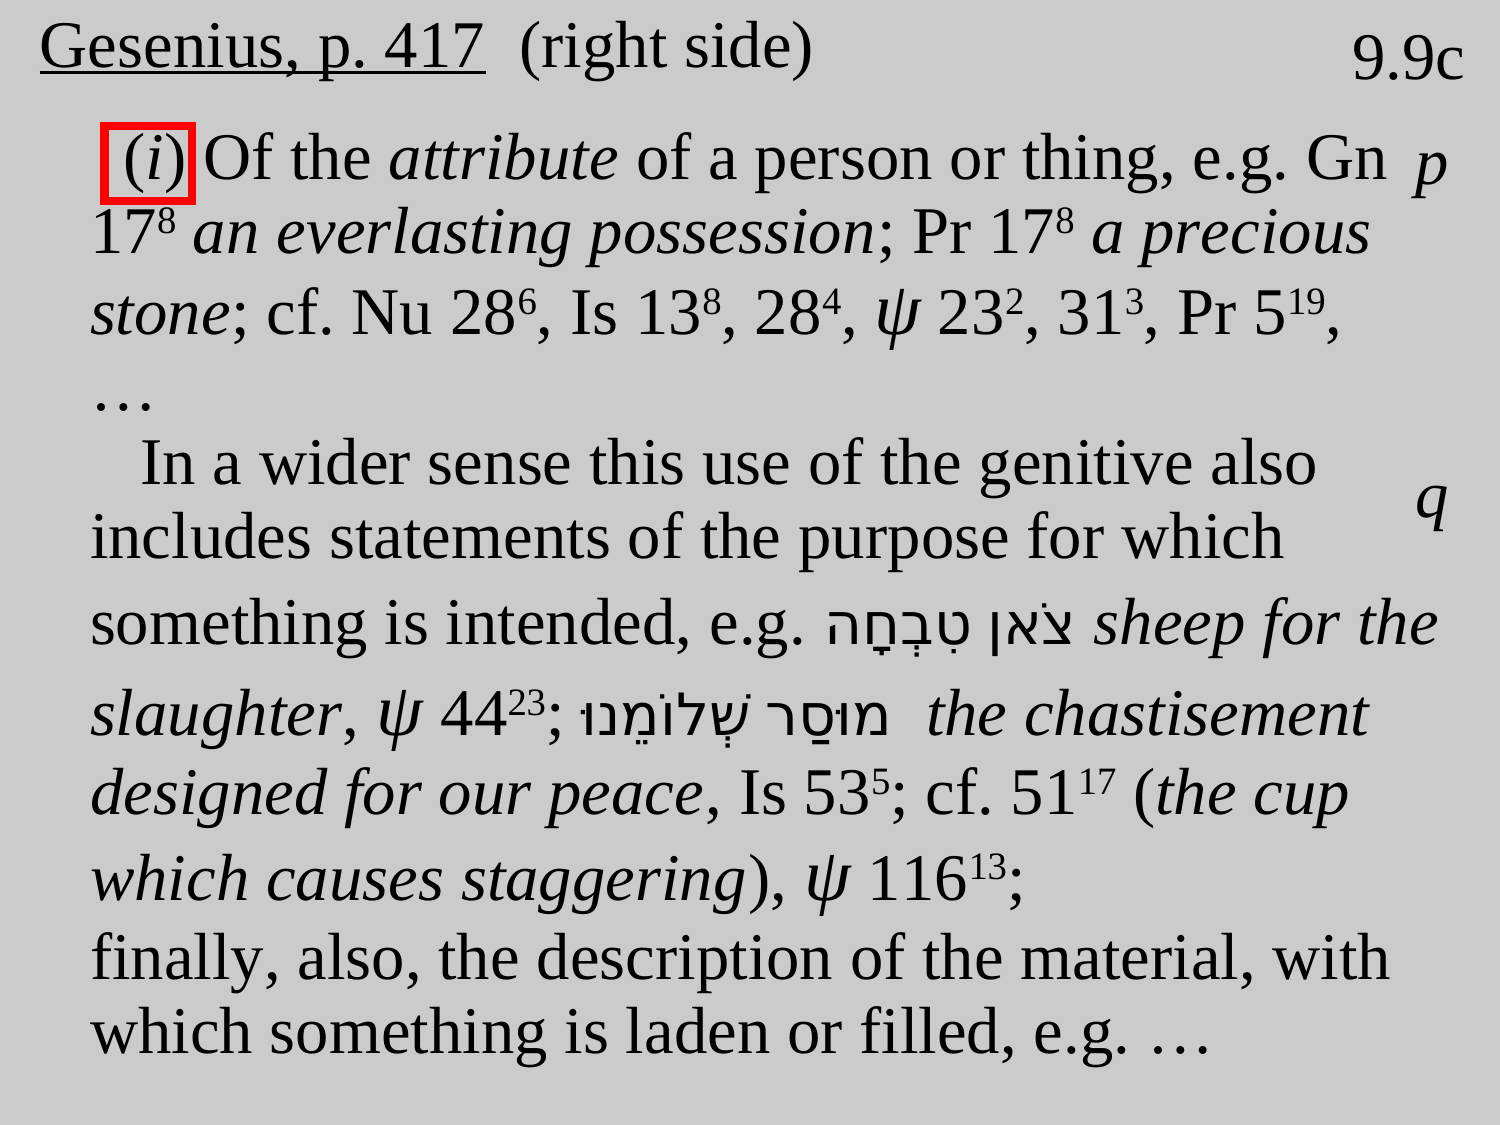

Gesenius, p. 417 (right side)
9.9c
 (i) Of the attribute of a person or thing, e.g. Gn 178 an everlasting possession; Pr 178 a precious stone; cf. Nu 286, Is 138, 284, ψ 232, 313, Pr 519,
…
 In a wider sense this use of the genitive also includes statements of the purpose for which something is intended, e.g. צֹאן טִבְחָה sheep for the slaughter, ψ 4423; מוּסַר שְׁלוֹמֵנוּ the chastisement designed for our peace, Is 535; cf. 5117 (the cup which causes staggering), ψ 11613;
finally, also, the description of the material, with which something is laden or filled, e.g. …
p
q